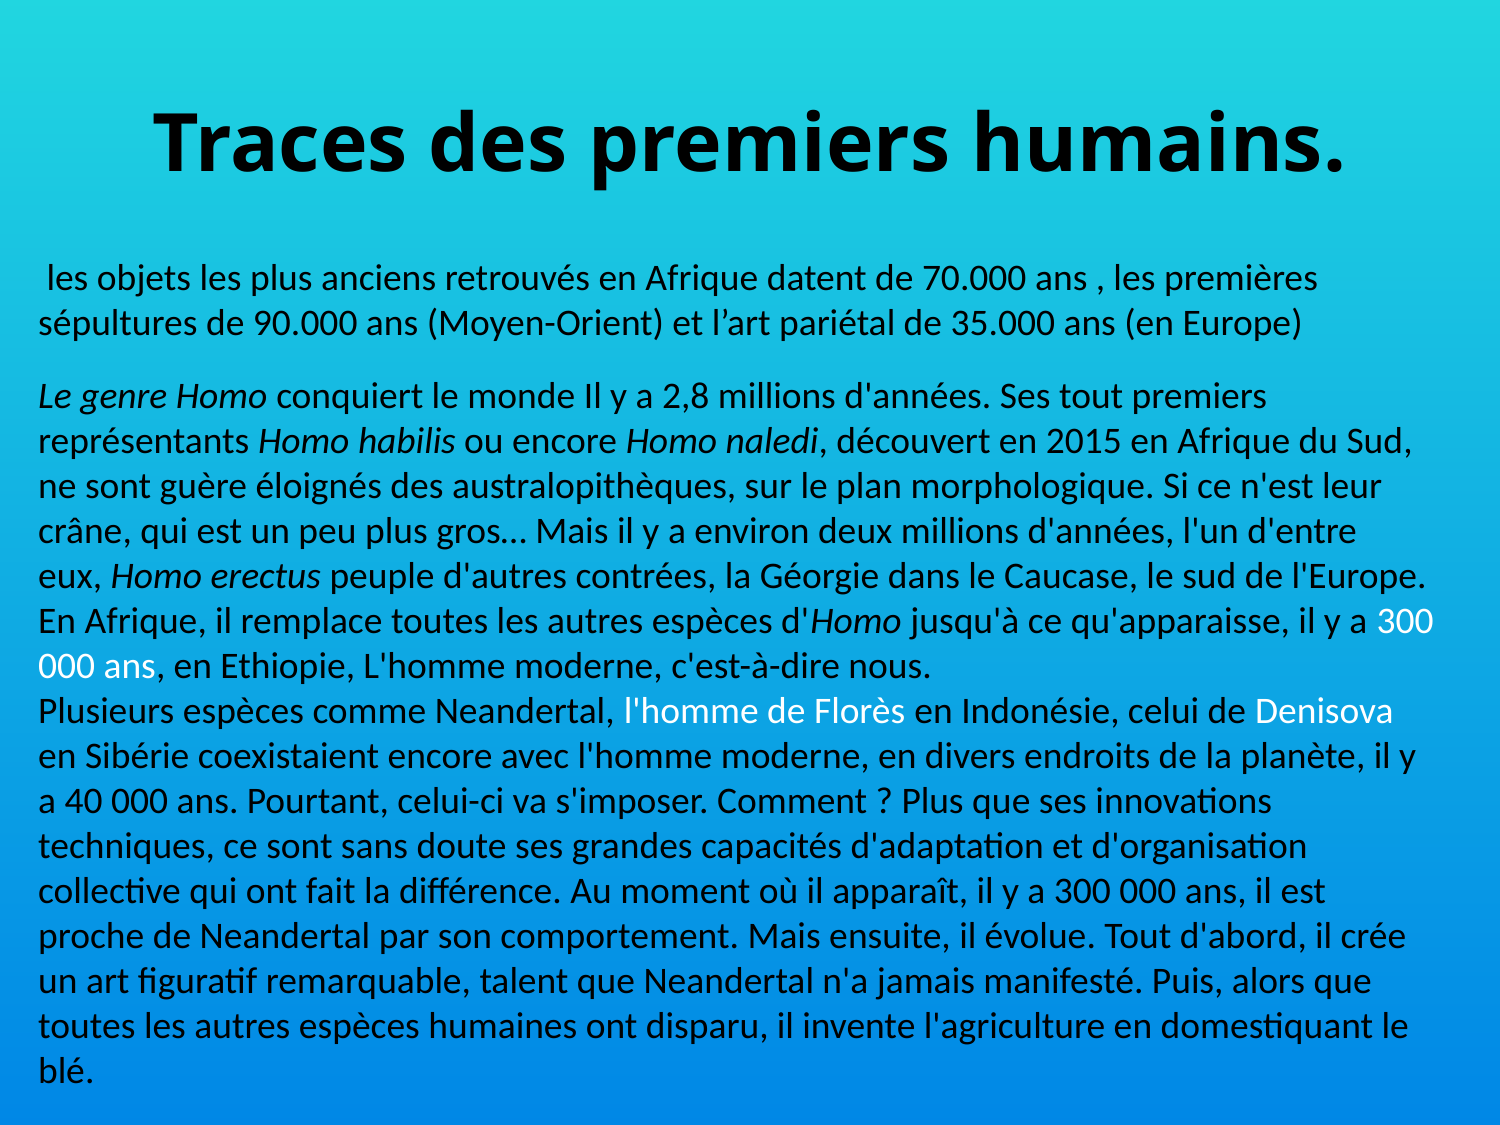

# Traces des premiers humains.
 les objets les plus anciens retrouvés en Afrique datent de 70.000 ans , les premières sépultures de 90.000 ans (Moyen-Orient) et l’art pariétal de 35.000 ans (en Europe)
Le genre Homo conquiert le monde Il y a 2,8 millions d'années. Ses tout premiers représentants Homo habilis ou encore Homo naledi, découvert en 2015 en Afrique du Sud, ne sont guère éloignés des australopithèques, sur le plan morphologique. Si ce n'est leur crâne, qui est un peu plus gros… Mais il y a environ deux millions d'années, l'un d'entre eux, Homo erectus peuple d'autres contrées, la Géorgie dans le Caucase, le sud de l'Europe. En Afrique, il remplace toutes les autres espèces d'Homo jusqu'à ce qu'apparaisse, il y a 300 000 ans, en Ethiopie, L'homme moderne, c'est-à-dire nous.
Plusieurs espèces comme Neandertal, l'homme de Florès en Indonésie, celui de Denisova en Sibérie coexistaient encore avec l'homme moderne, en divers endroits de la planète, il y a 40 000 ans. Pourtant, celui-ci va s'imposer. Comment ? Plus que ses innovations techniques, ce sont sans doute ses grandes capacités d'adaptation et d'organisation collective qui ont fait la différence. Au moment où il apparaît, il y a 300 000 ans, il est proche de Neandertal par son comportement. Mais ensuite, il évolue. Tout d'abord, il crée un art figuratif remarquable, talent que Neandertal n'a jamais manifesté. Puis, alors que toutes les autres espèces humaines ont disparu, il invente l'agriculture en domestiquant le blé.